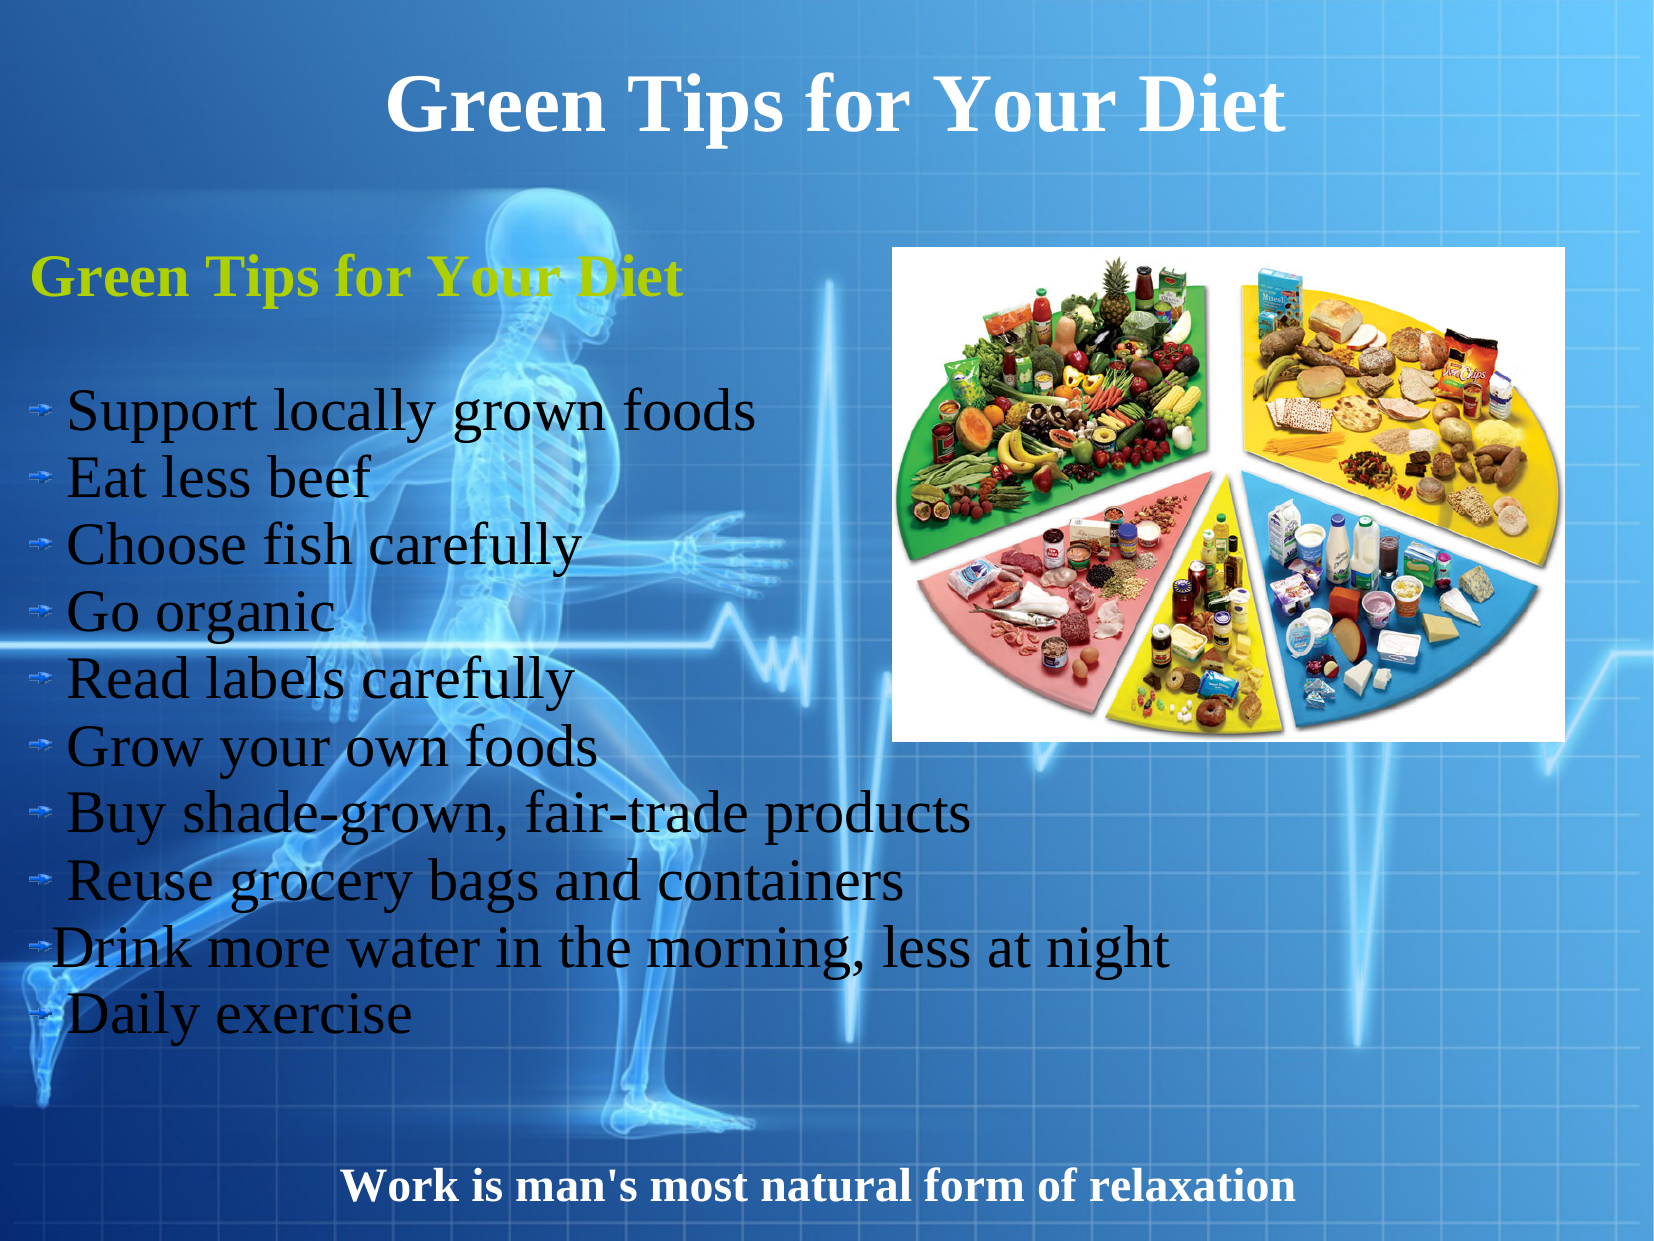

# Green Tips for Your Diet
Green Tips for Your Diet
 Support locally grown foods
 Eat less beef
 Choose fish carefully
 Go organic
 Read labels carefully
 Grow your own foods
 Buy shade-grown, fair-trade products
 Reuse grocery bags and containers
Drink more water in the morning, less at night
 Daily exercise
Work is man's most natural form of relaxation